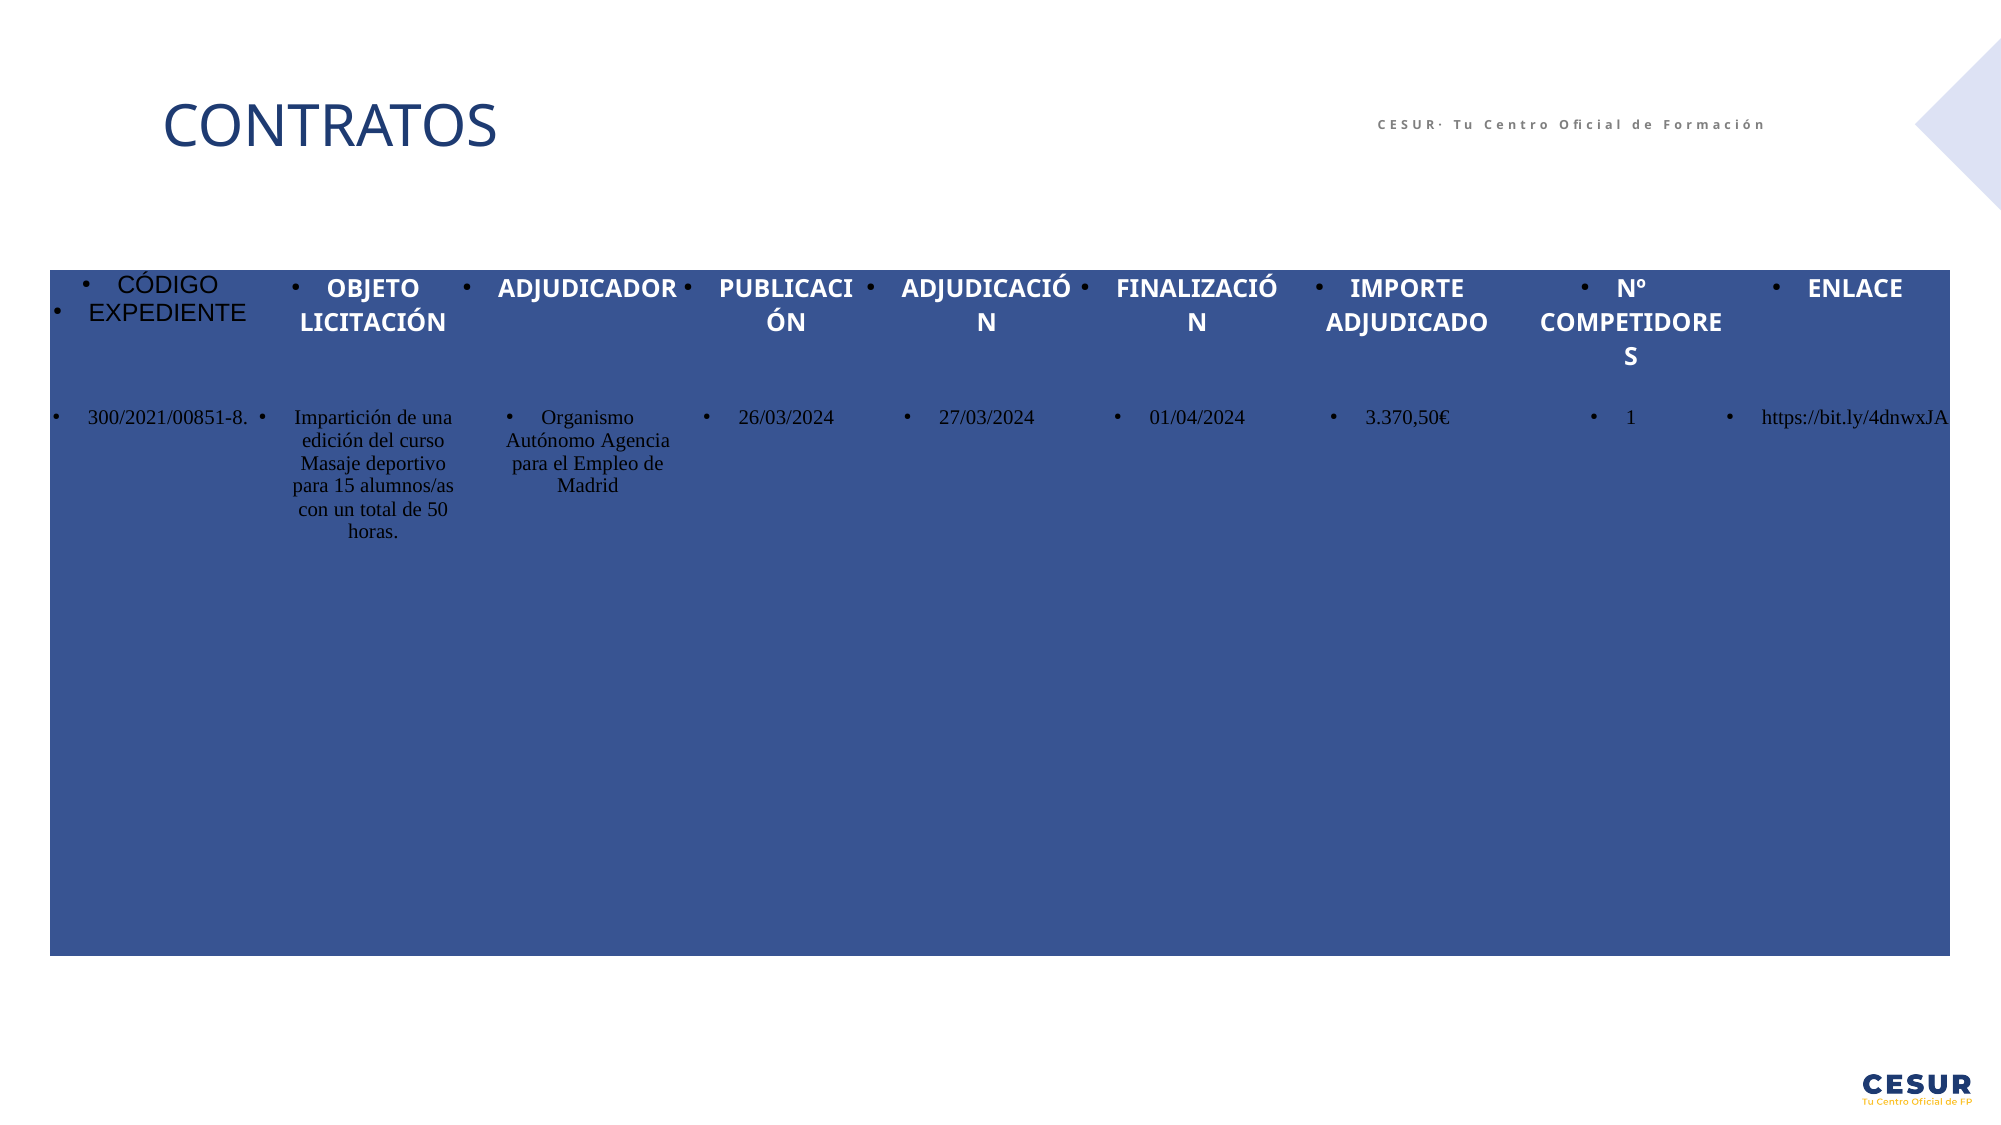

# CONTRATOS
| CÓDIGO EXPEDIENTE | OBJETO LICITACIÓN | ADJUDICADOR | PUBLICACIÓN | ADJUDICACIÓN | FINALIZACIÓN | IMPORTE ADJUDICADO | Nº COMPETIDORES | ENLACE |
| --- | --- | --- | --- | --- | --- | --- | --- | --- |
| 300/2021/00851-8. | Impartición de una edición del curso Masaje deportivo para 15 alumnos/as con un total de 50 horas. | Organismo Autónomo Agencia para el Empleo de Madrid | 26/03/2024 | 27/03/2024 | 01/04/2024 | 3.370,50€ | 1 | https://bit.ly/4dnwxJA |